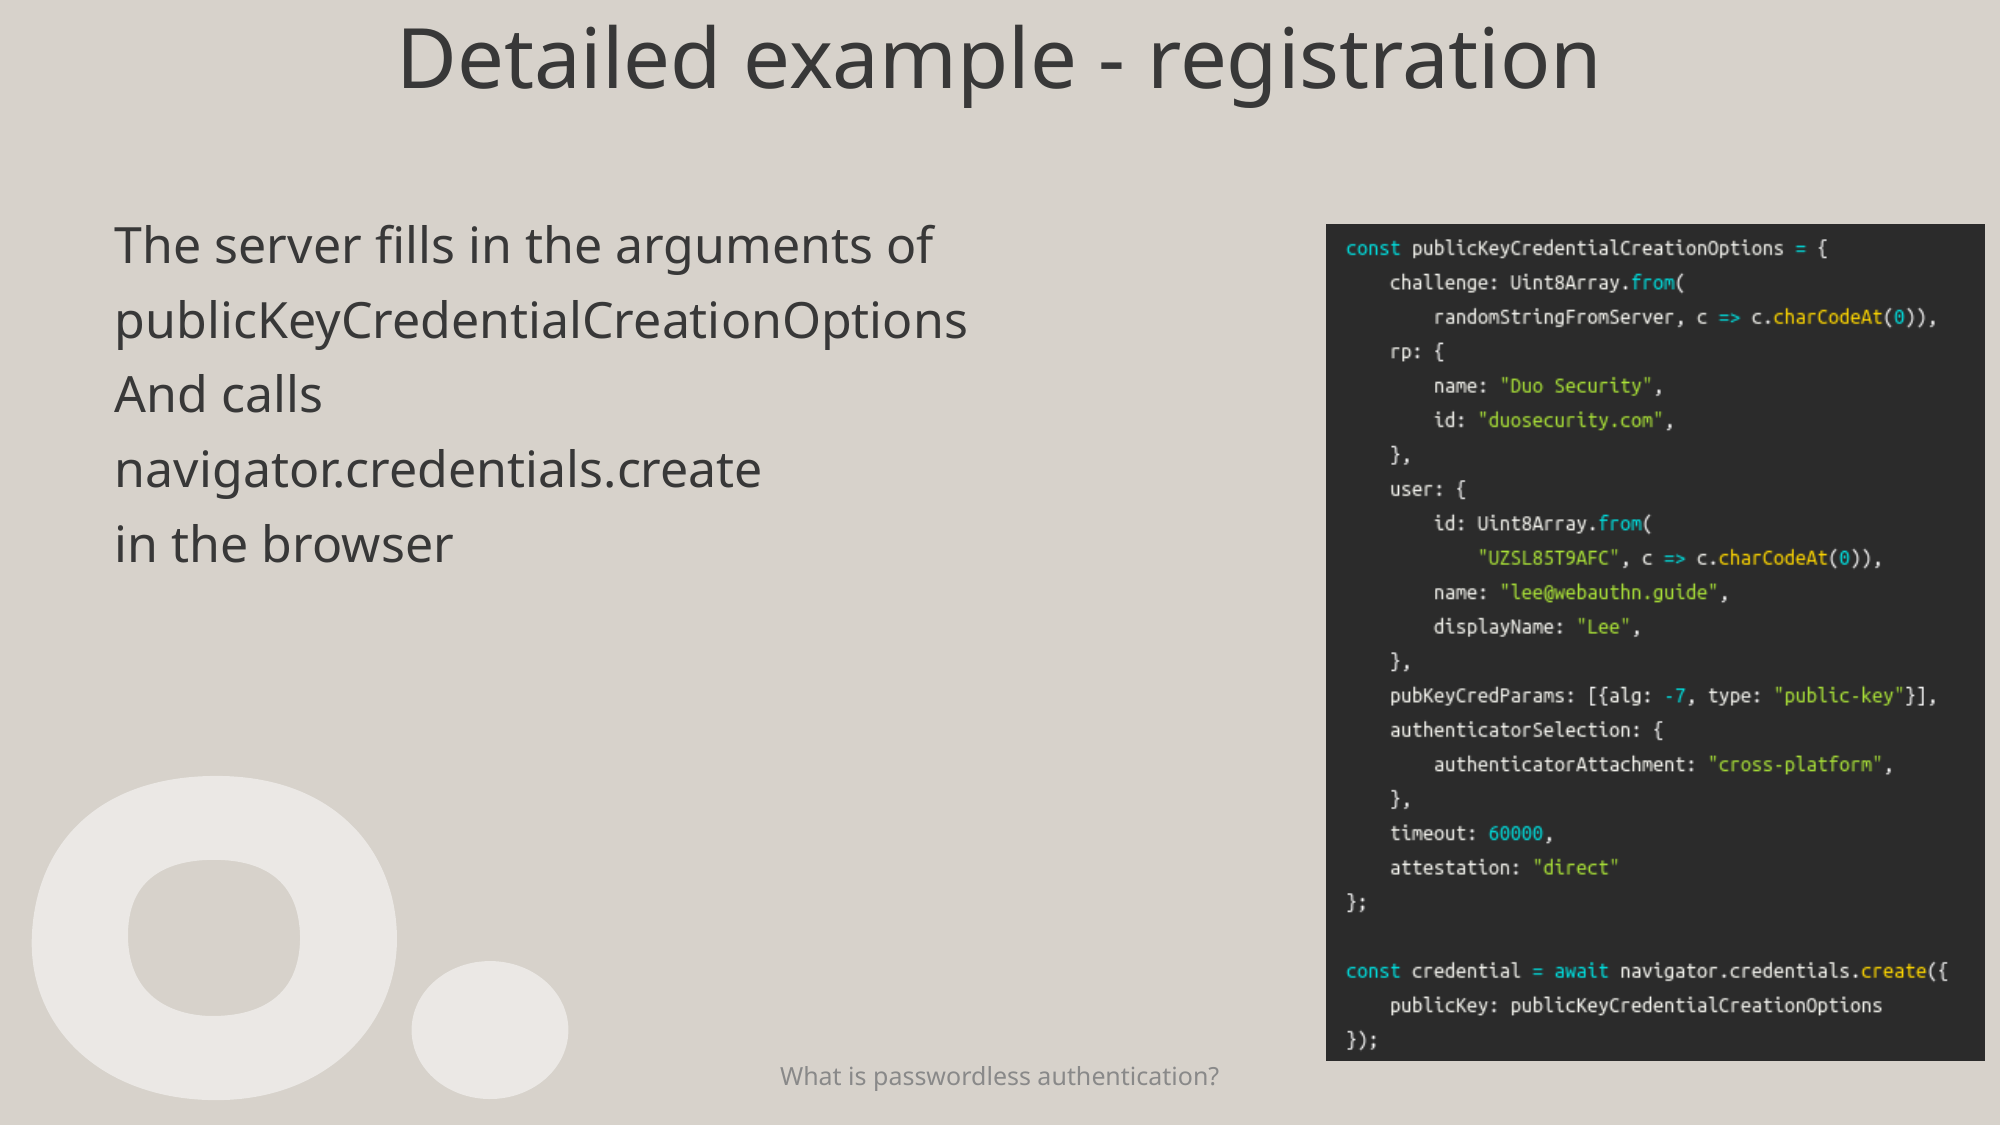

Detailed example - registration
# The server fills in the arguments of
publicKeyCredentialCreationOptions
And calls
navigator.credentials.create
in the browser
What is passwordless authentication?